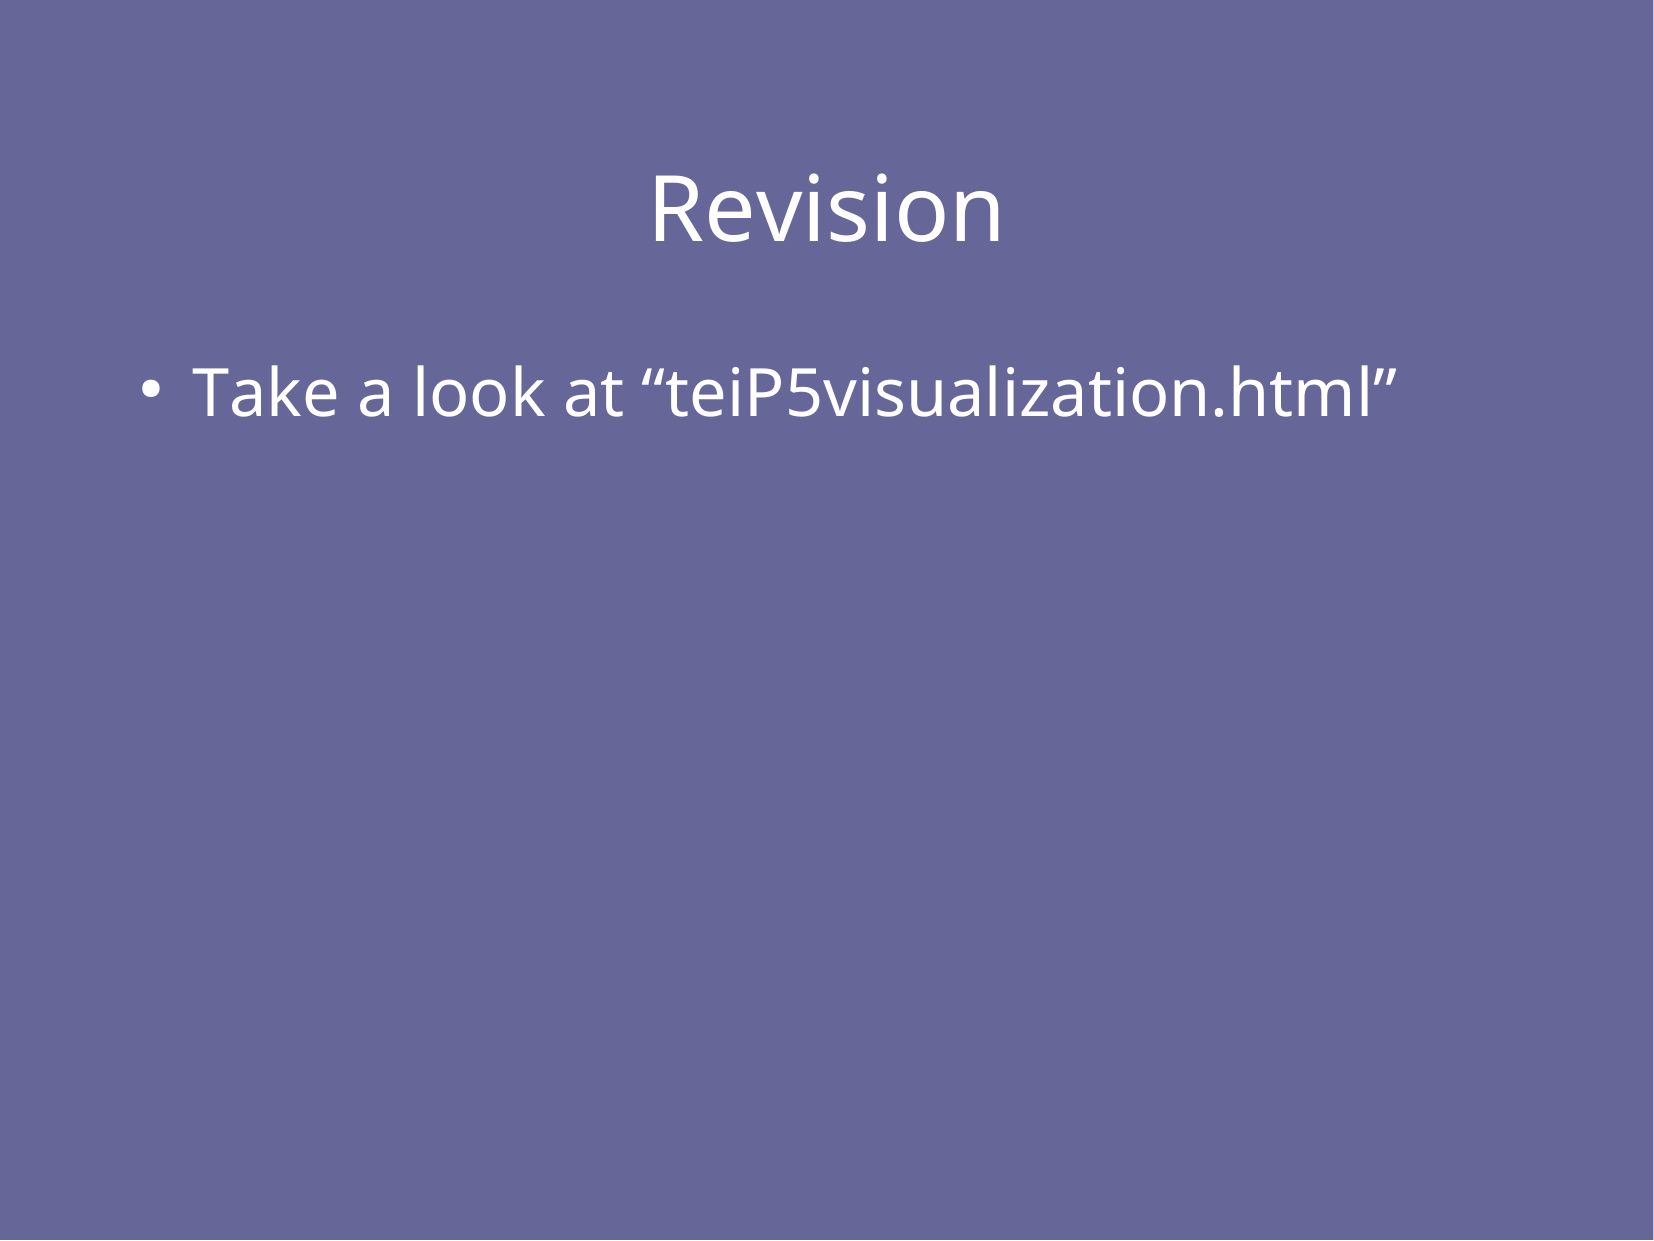

# Revision
Take a look at “teiP5visualization.html”